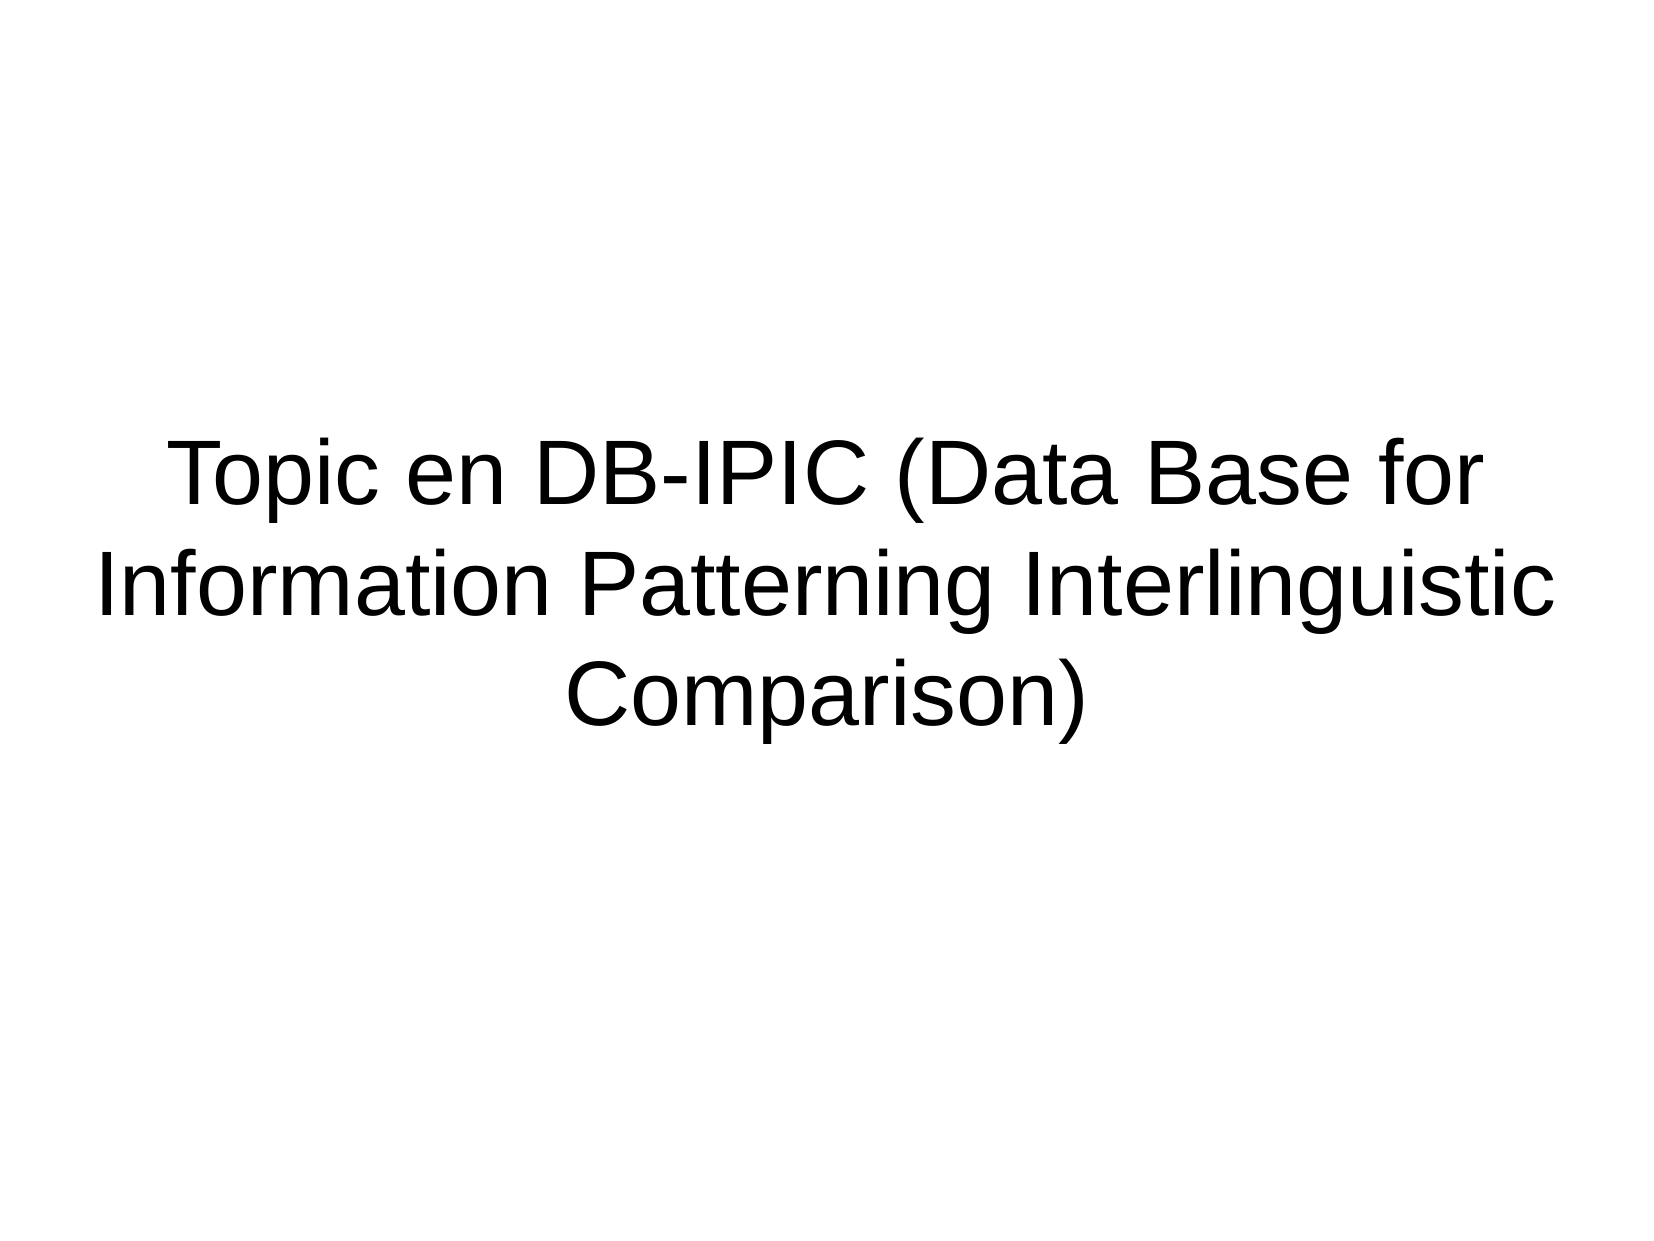

# Topic en DB-IPIC (Data Base for Information Patterning Interlinguistic Comparison)